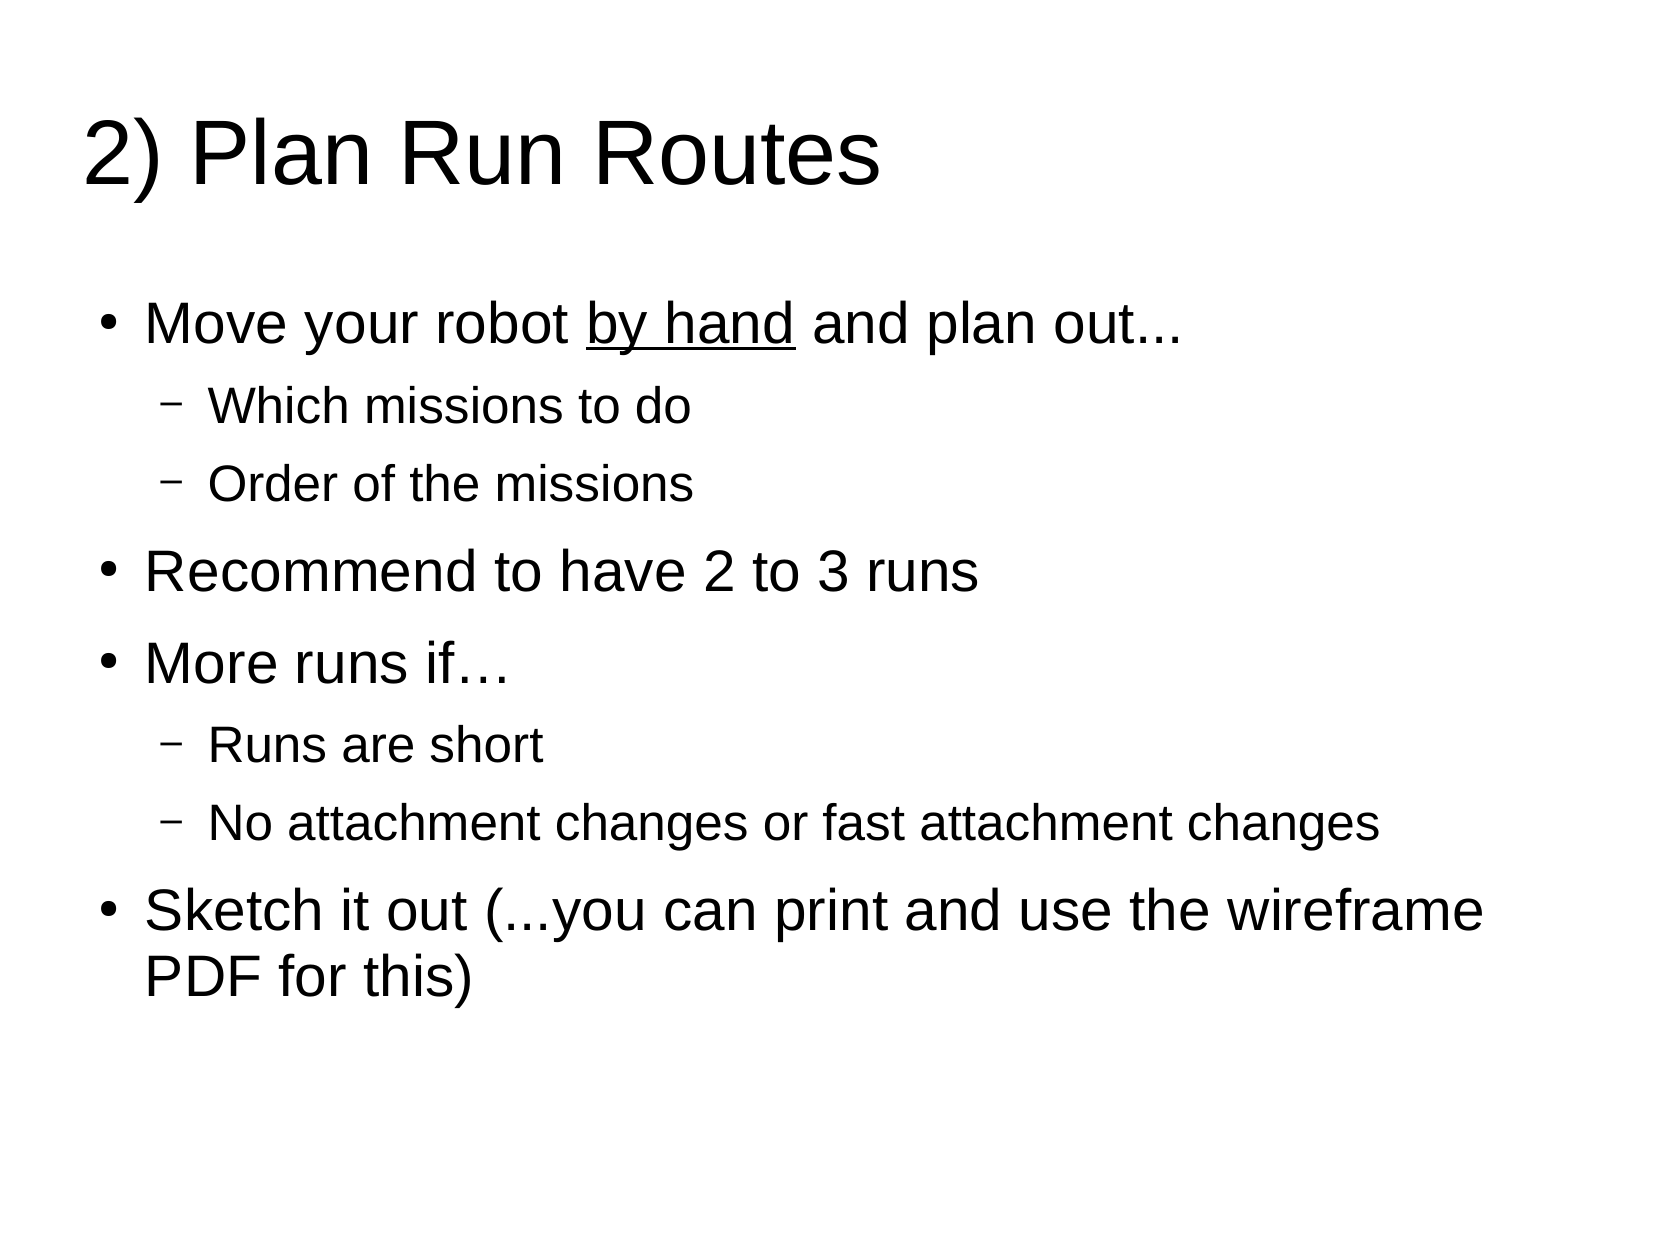

# 2) Plan Run Routes
Move your robot by hand and plan out...
Which missions to do
Order of the missions
Recommend to have 2 to 3 runs
More runs if…
Runs are short
No attachment changes or fast attachment changes
Sketch it out (...you can print and use the wireframe PDF for this)